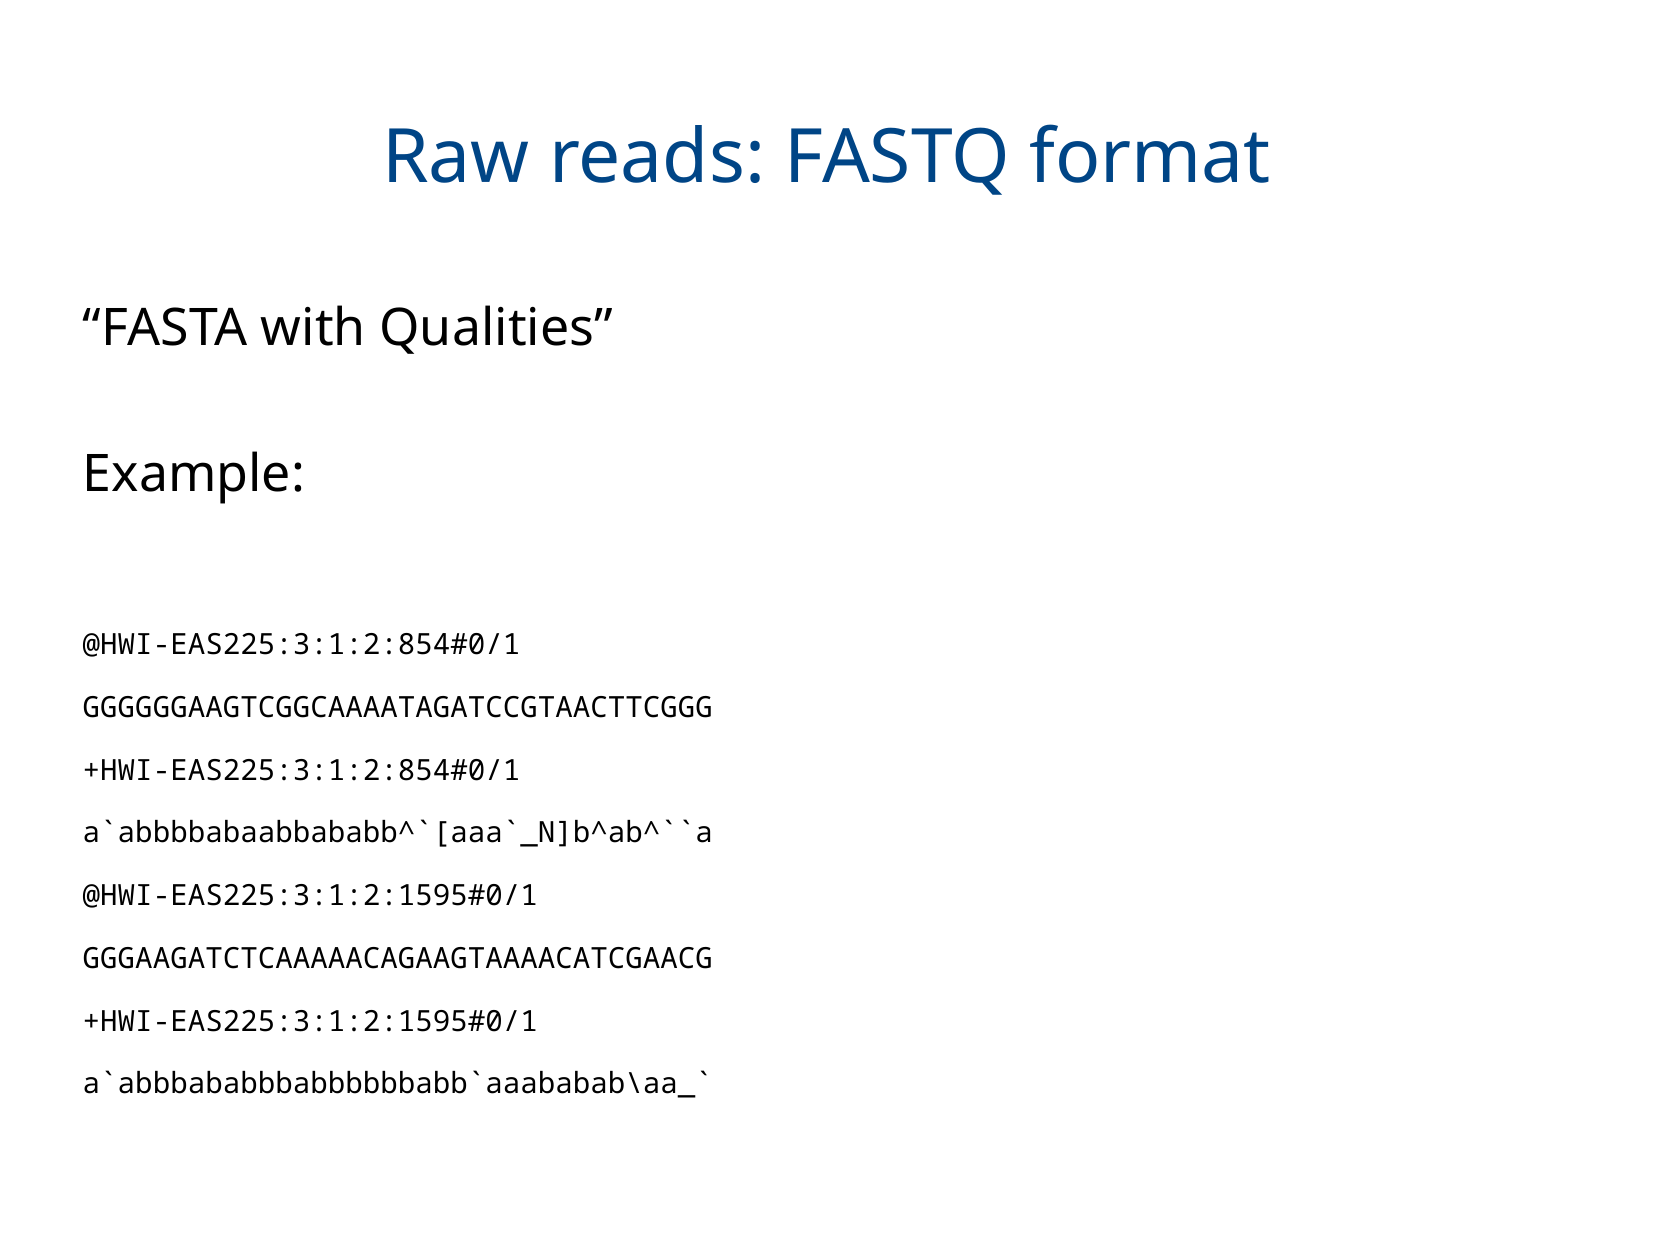

# Raw reads: FASTQ format
“FASTA with Qualities”
Example:
@HWI-EAS225:3:1:2:854#0/1
GGGGGGAAGTCGGCAAAATAGATCCGTAACTTCGGG
+HWI-EAS225:3:1:2:854#0/1
a`abbbbabaabbababb^`[aaa`_N]b^ab^``a
@HWI-EAS225:3:1:2:1595#0/1
GGGAAGATCTCAAAAACAGAAGTAAAACATCGAACG
+HWI-EAS225:3:1:2:1595#0/1
a`abbbababbbabbbbbbabb`aaababab\aa_`